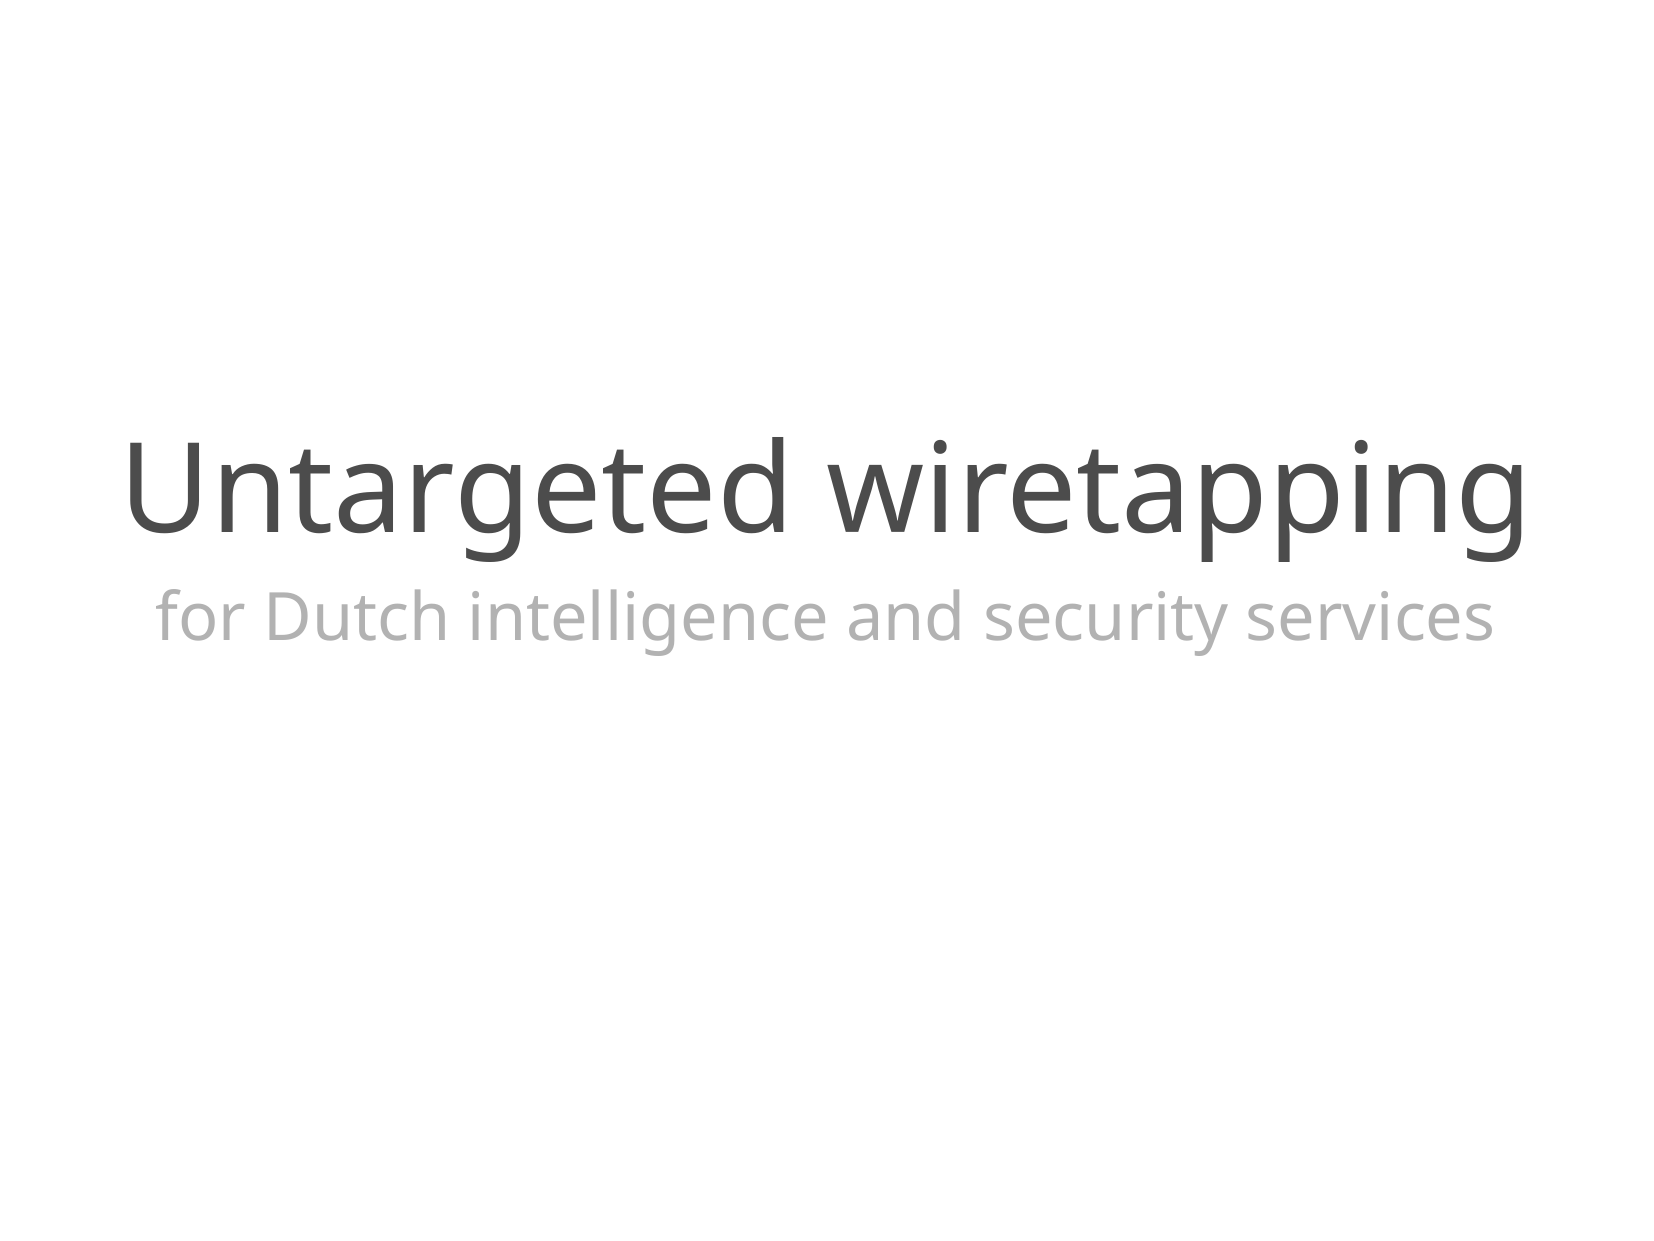

# Untargeted wiretapping
for Dutch intelligence and security services